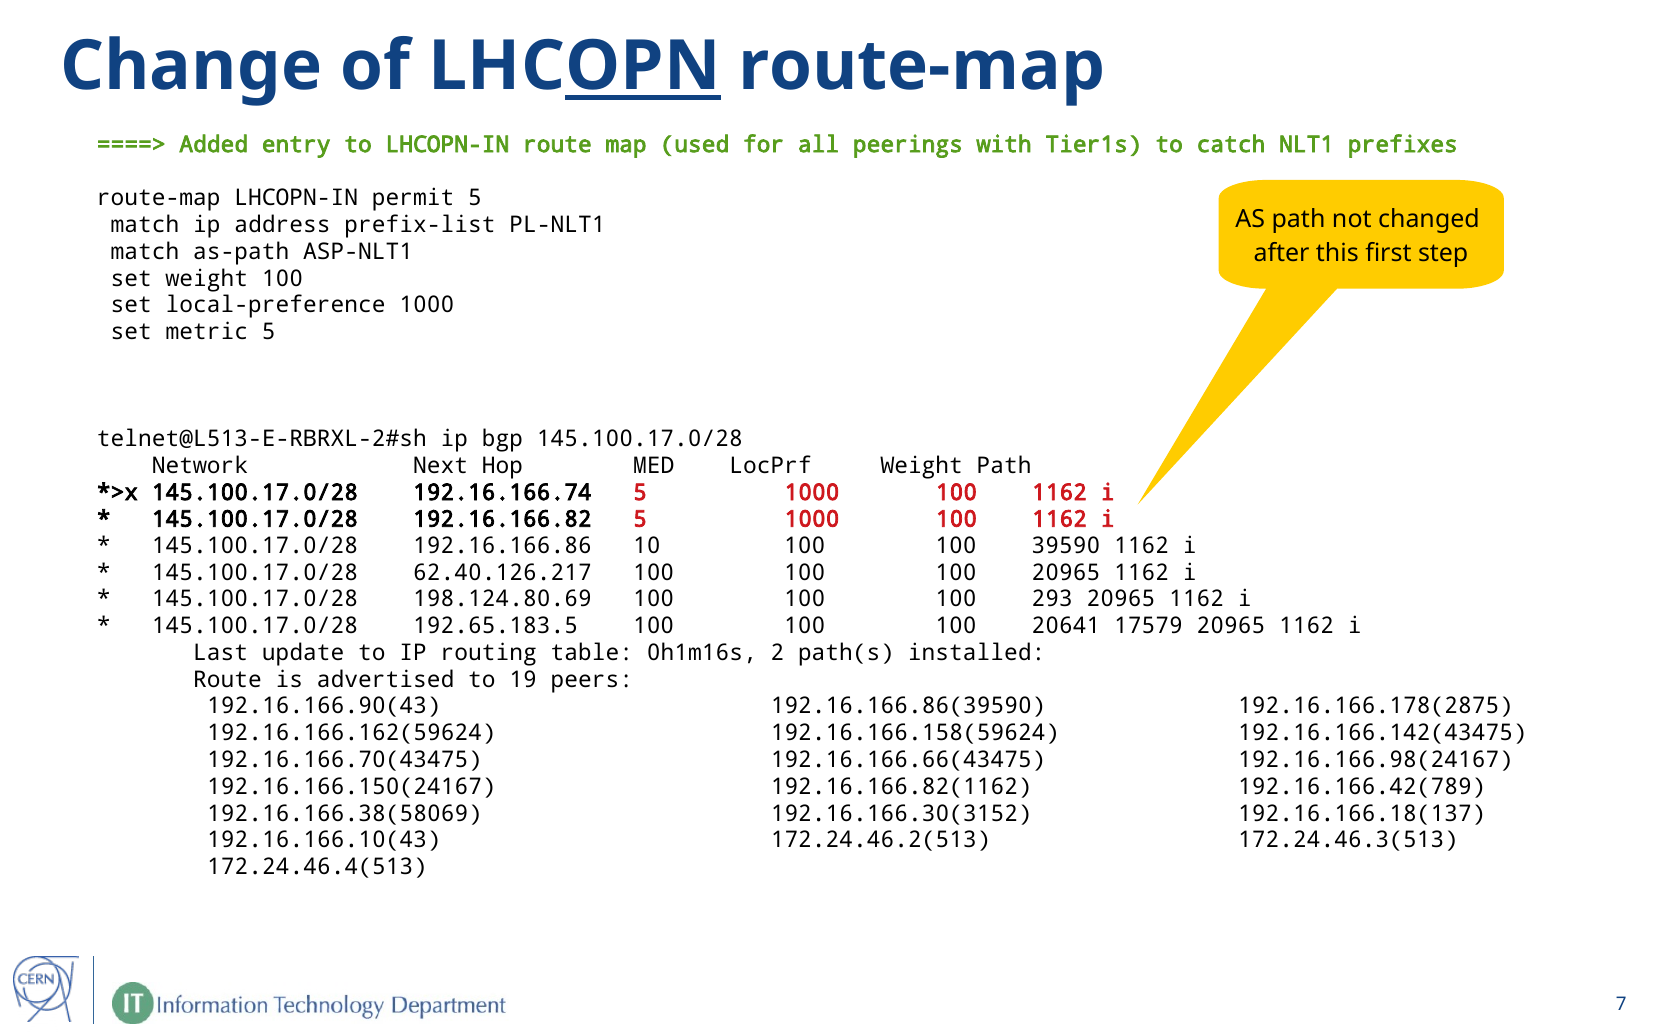

# Change of LHCOPN route-map
====> Added entry to LHCOPN-IN route map (used for all peerings with Tier1s) to catch NLT1 prefixes
route-map LHCOPN-IN permit 5
 match ip address prefix-list PL-NLT1
 match as-path ASP-NLT1
 set weight 100
 set local-preference 1000
 set metric 5
telnet@L513-E-RBRXL-2#sh ip bgp 145.100.17.0/28
 Network Next Hop MED LocPrf Weight Path
*>x 145.100.17.0/28 192.16.166.74 5 1000 100 1162 i
* 145.100.17.0/28 192.16.166.82 5 1000 100 1162 i
* 145.100.17.0/28 192.16.166.86 10 100 100 39590 1162 i
* 145.100.17.0/28 62.40.126.217 100 100 100 20965 1162 i
* 145.100.17.0/28 198.124.80.69 100 100 100 293 20965 1162 i
* 145.100.17.0/28 192.65.183.5 100 100 100 20641 17579 20965 1162 i
 Last update to IP routing table: 0h1m16s, 2 path(s) installed:
 Route is advertised to 19 peers:
 192.16.166.90(43) 192.16.166.86(39590) 192.16.166.178(2875)
 192.16.166.162(59624) 192.16.166.158(59624) 192.16.166.142(43475)
 192.16.166.70(43475) 192.16.166.66(43475) 192.16.166.98(24167)
 192.16.166.150(24167) 192.16.166.82(1162) 192.16.166.42(789)
 192.16.166.38(58069) 192.16.166.30(3152) 192.16.166.18(137)
 192.16.166.10(43) 172.24.46.2(513) 172.24.46.3(513)
 172.24.46.4(513)
AS path not changed
after this first step